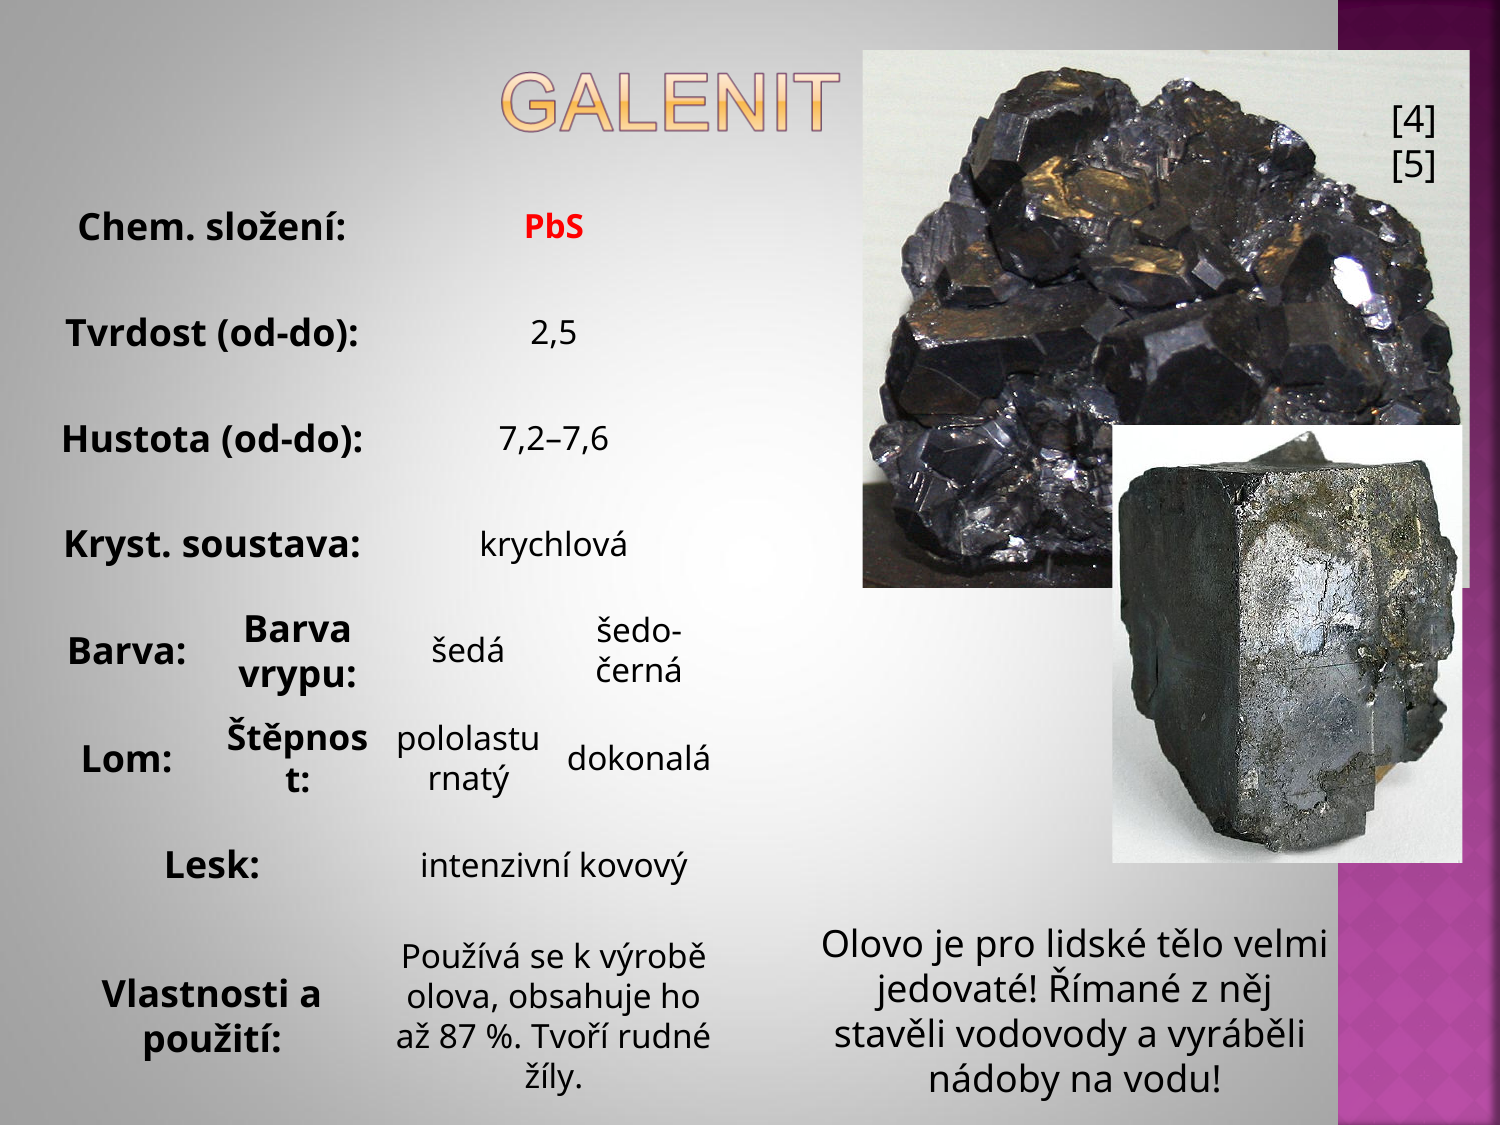

[4]
[5]
| Chem. složení: | | PbS | |
| --- | --- | --- | --- |
| Tvrdost (od-do): | | 2,5 | |
| Hustota (od-do): | | 7,2–7,6 | |
| Kryst. soustava: | | krychlová | |
| Barva: | Barva vrypu: | šedá | šedo-černá |
| Lom: | Štěpnost: | pololasturnatý | dokonalá |
| Lesk: | | intenzivní kovový | |
| Vlastnosti a použití: | | Používá se k výrobě olova, obsahuje ho až 87 %. Tvoří rudné žíly. | |
Olovo je pro lidské tělo velmi
jedovaté! Římané z něj
stavěli vodovody a vyráběli
nádoby na vodu!